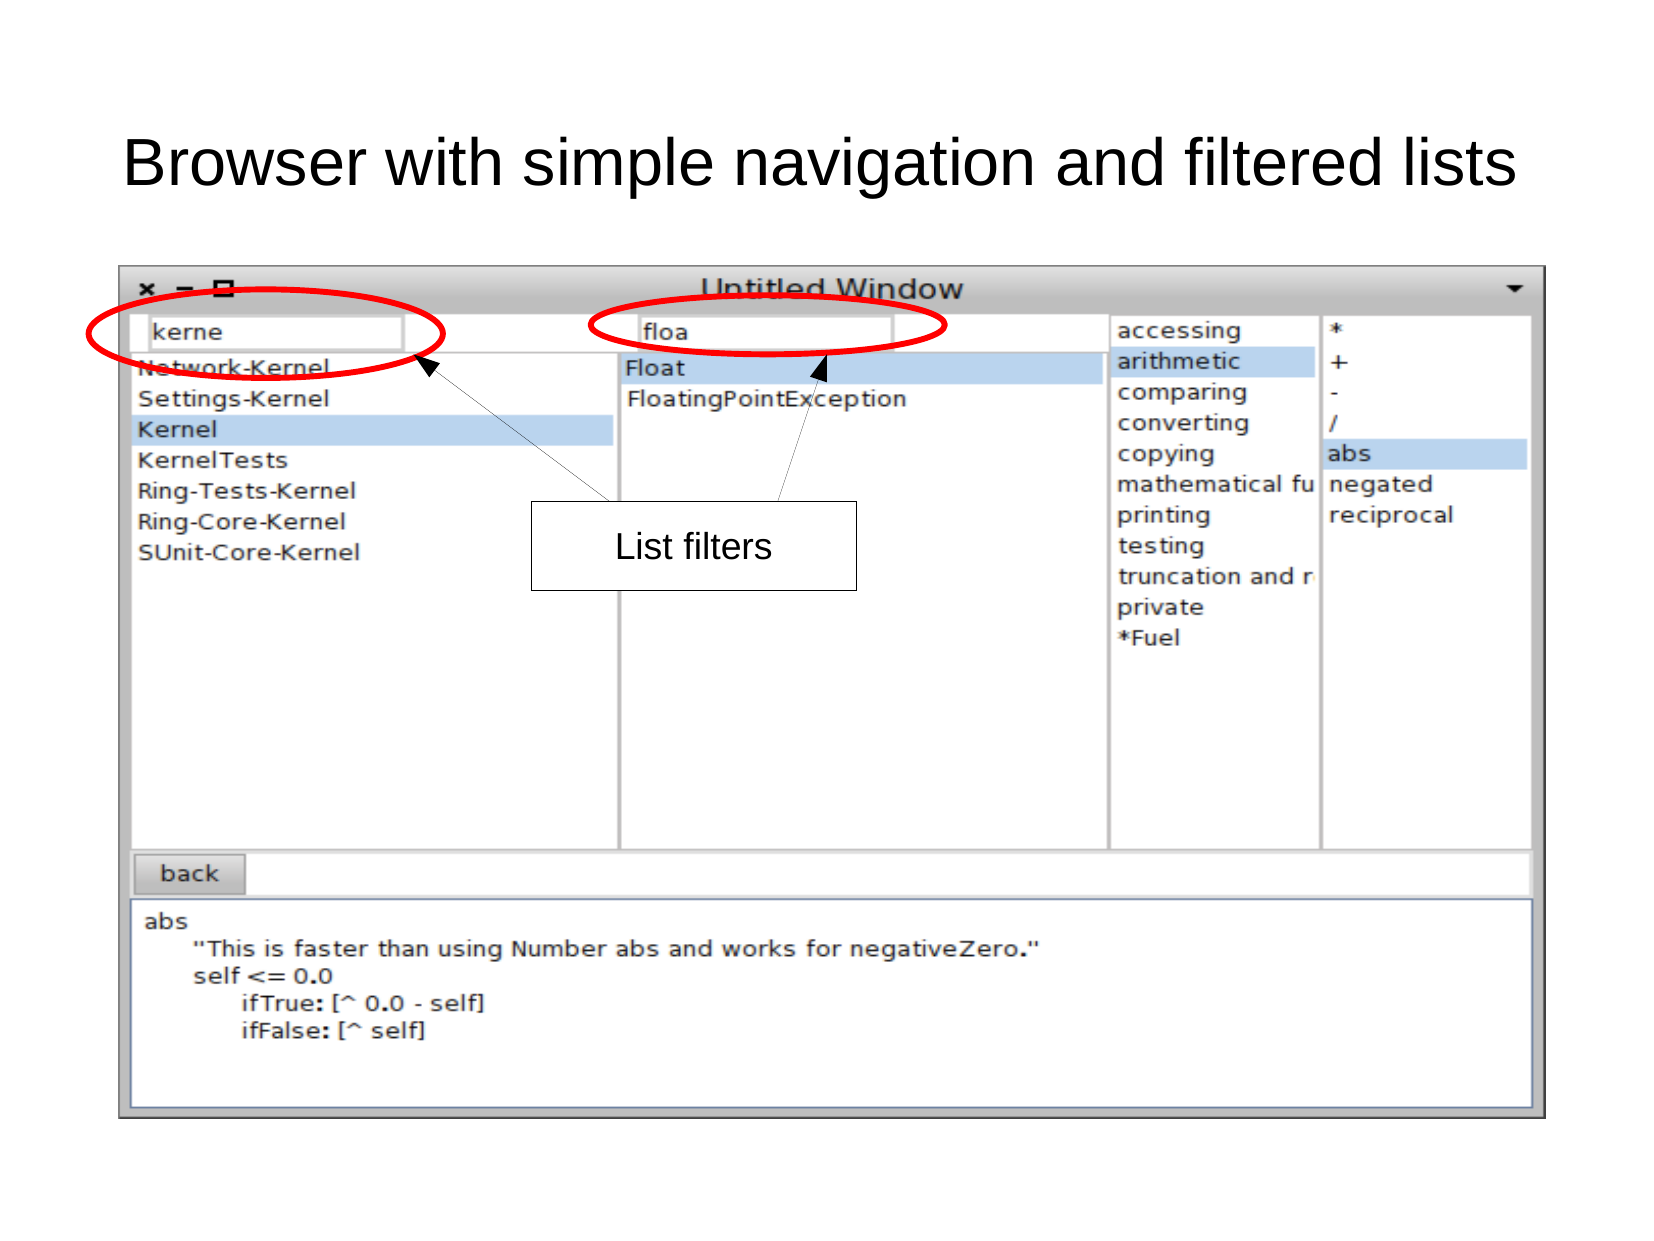

# Browser with simple navigation and filtered lists
List filters